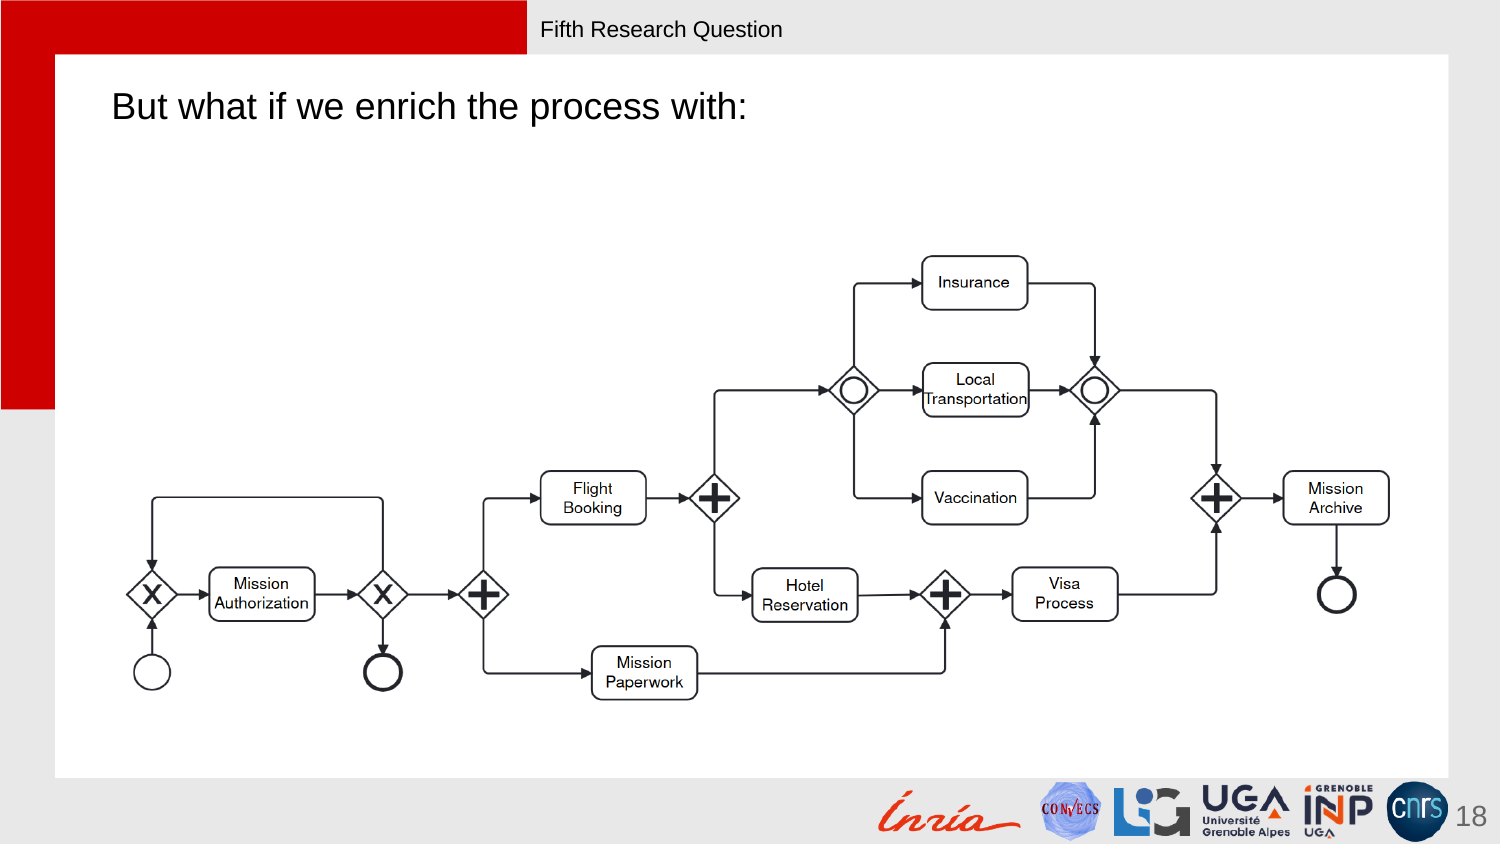

# Fifth Research Question
But what if we enrich the process with:
18